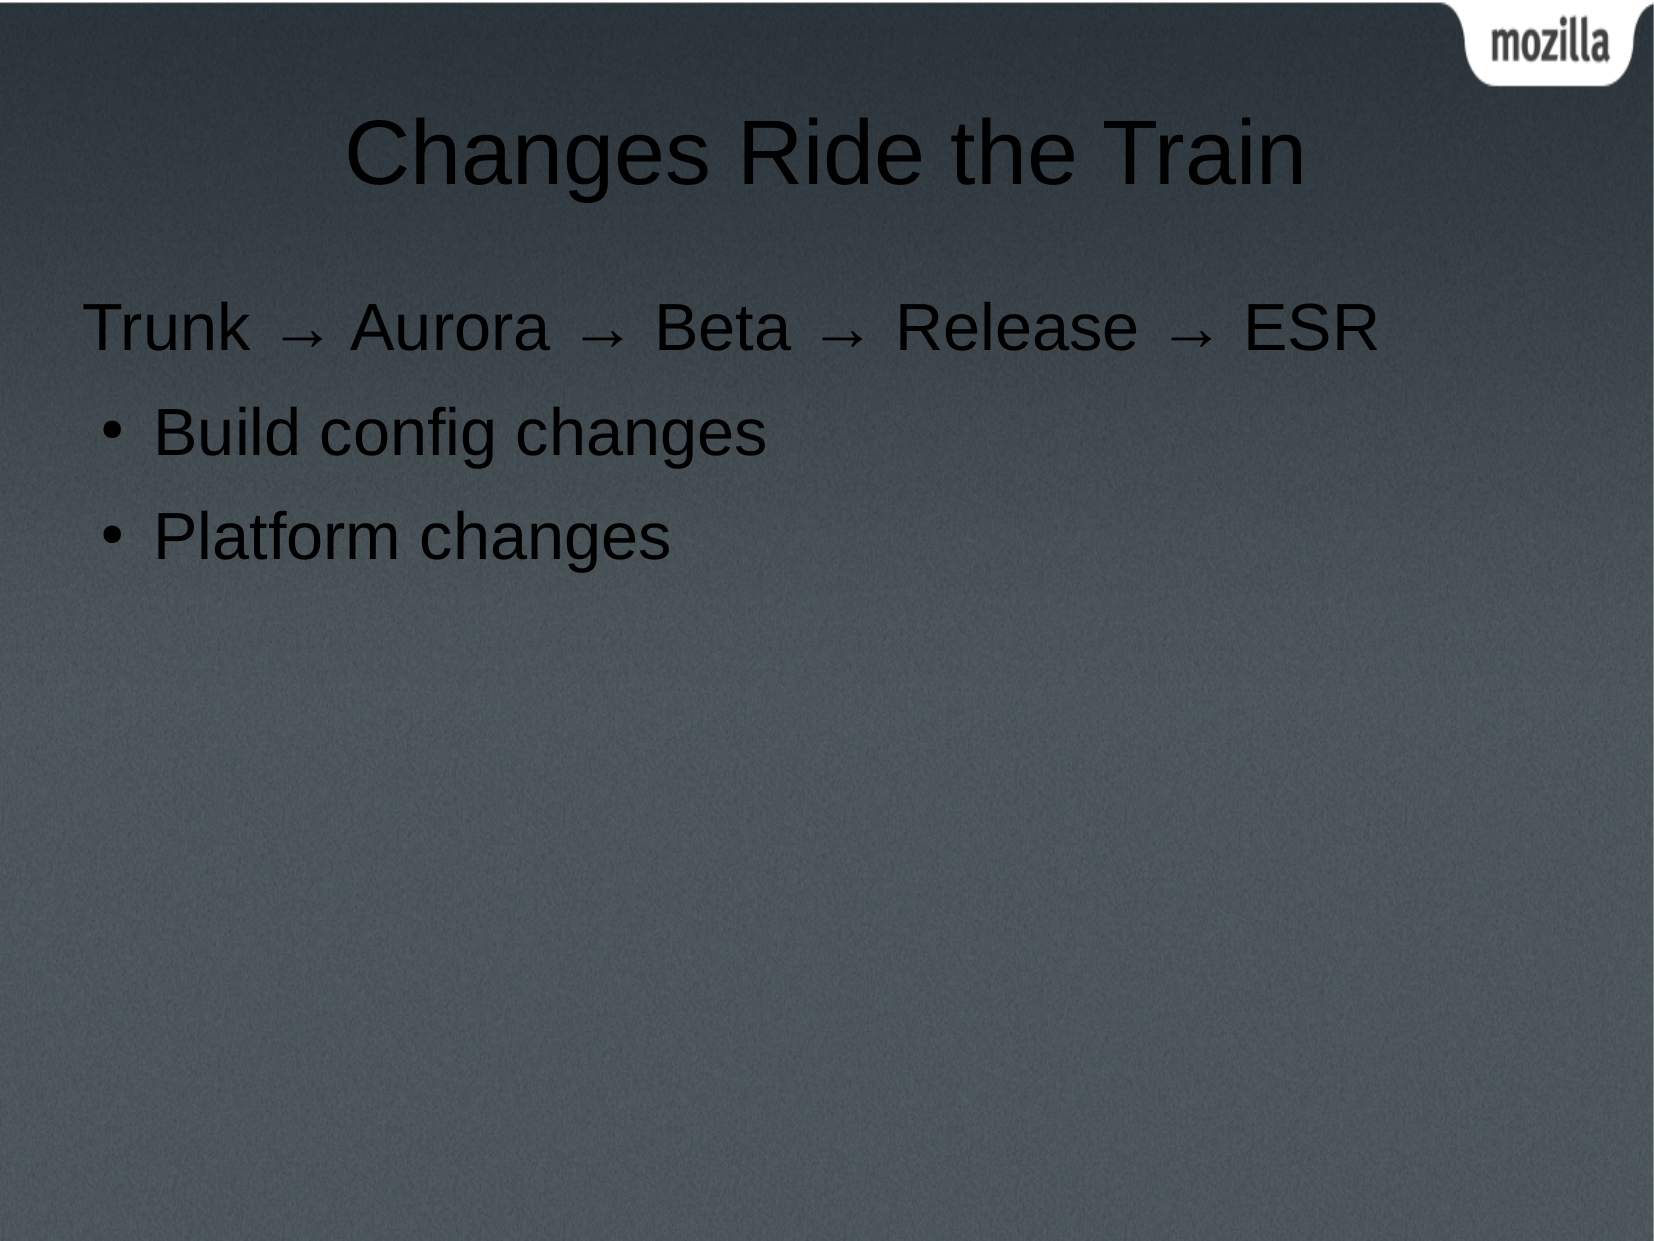

# Changes Ride the Train
Trunk → Aurora → Beta → Release → ESR
Build config changes
Platform changes